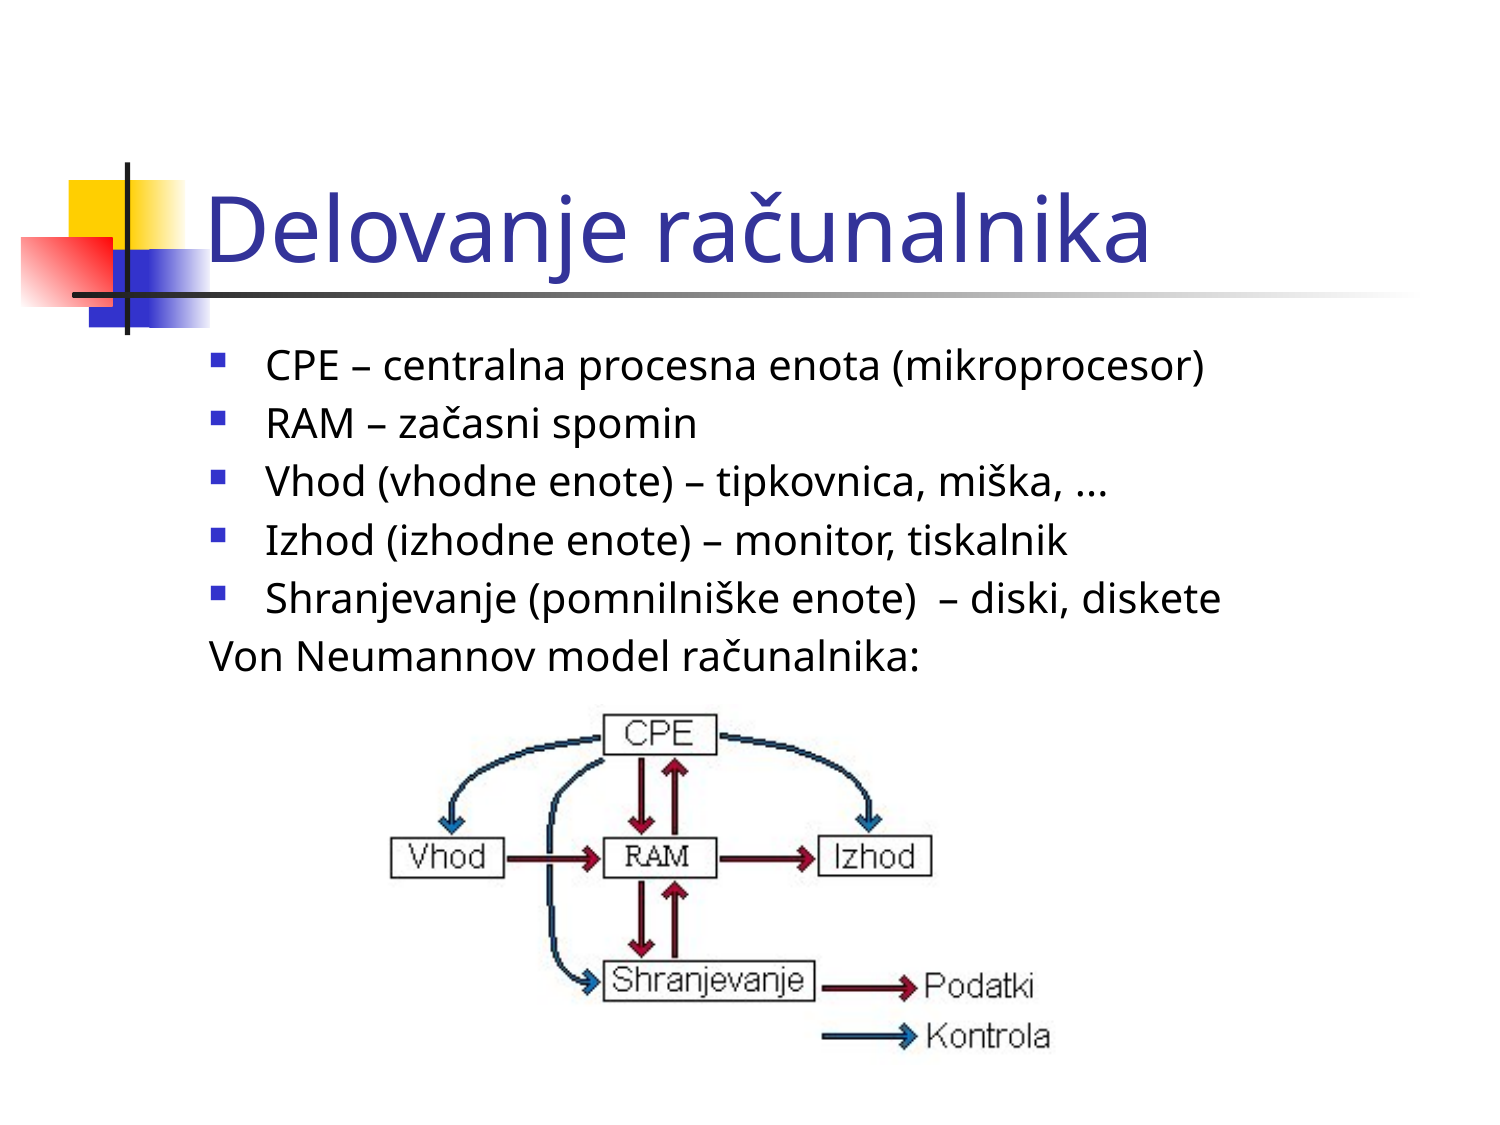

# Delovanje računalnika
CPE – centralna procesna enota (mikroprocesor)
RAM – začasni spomin
Vhod (vhodne enote) – tipkovnica, miška, ...
Izhod (izhodne enote) – monitor, tiskalnik
Shranjevanje (pomnilniške enote) – diski, diskete
Von Neumannov model računalnika: